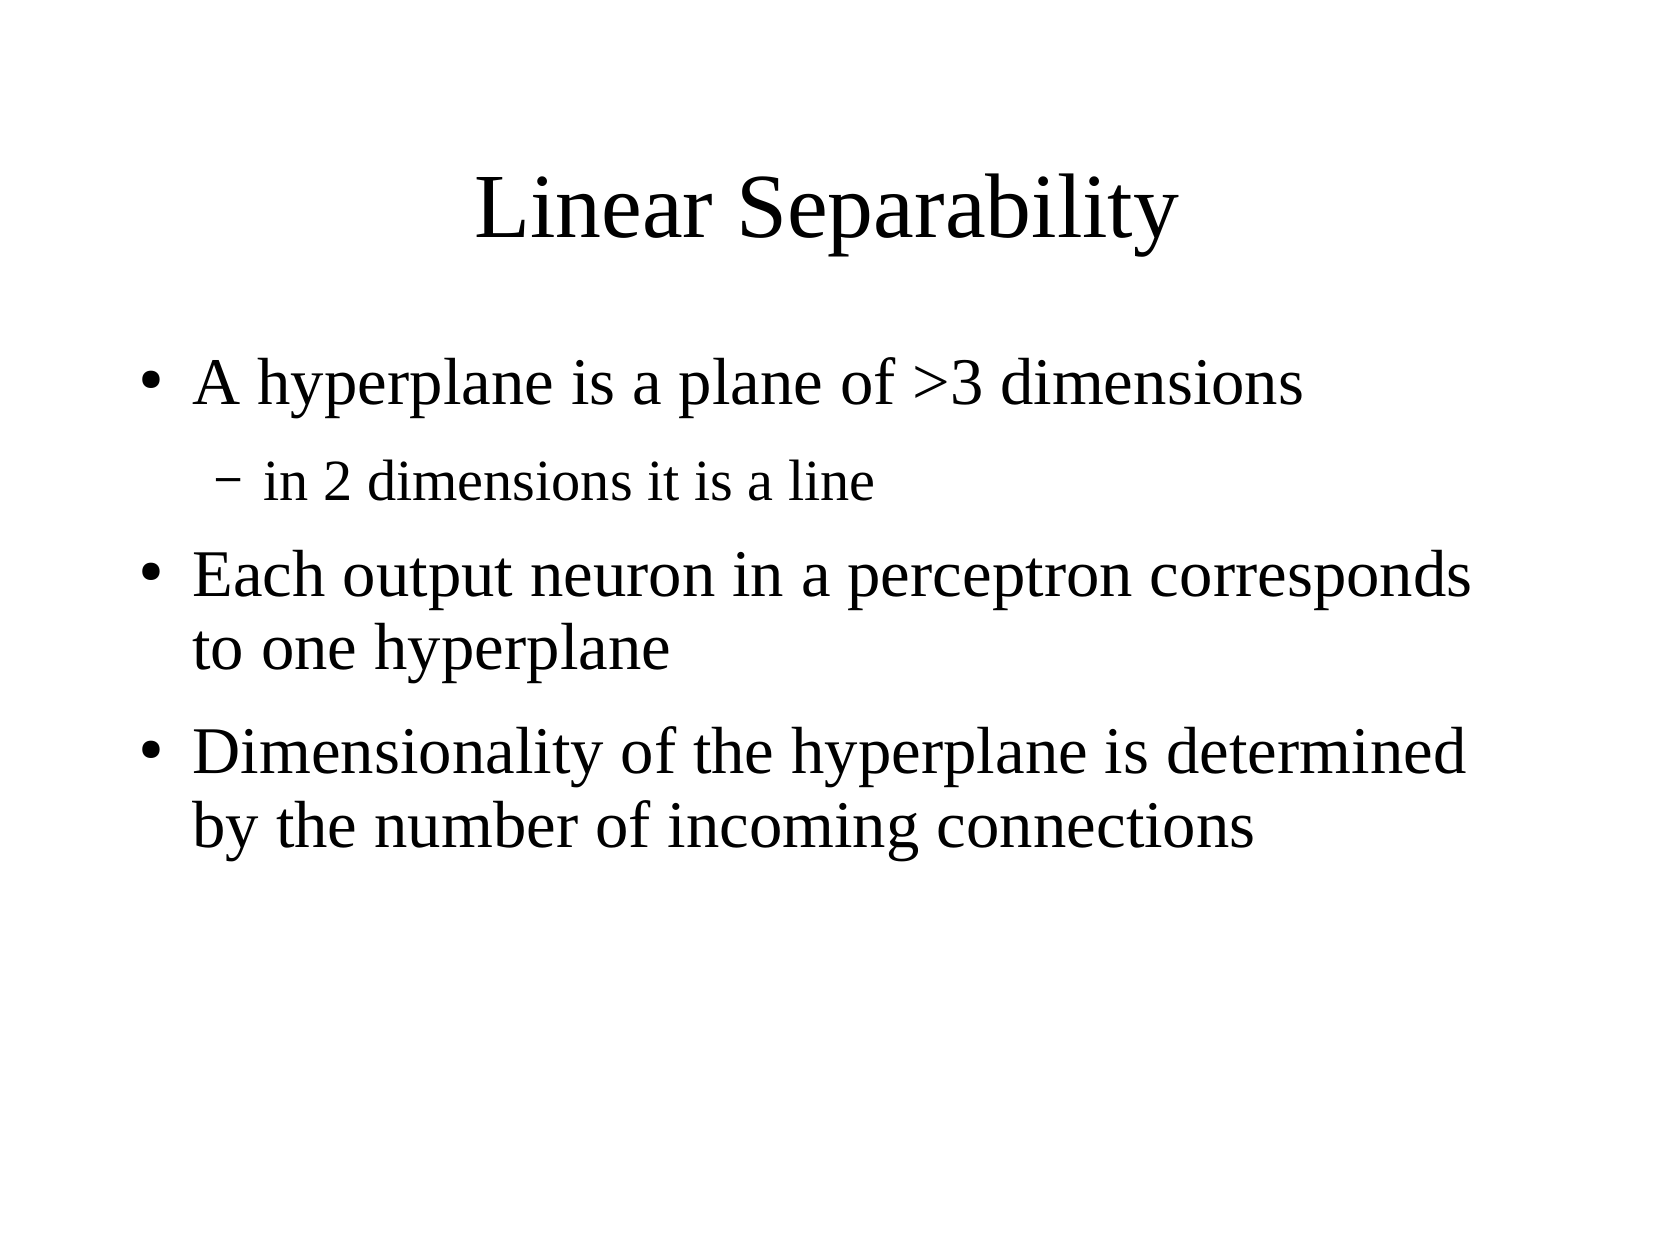

# Linear Separability
A hyperplane is a plane of >3 dimensions
in 2 dimensions it is a line
Each output neuron in a perceptron corresponds to one hyperplane
Dimensionality of the hyperplane is determined by the number of incoming connections